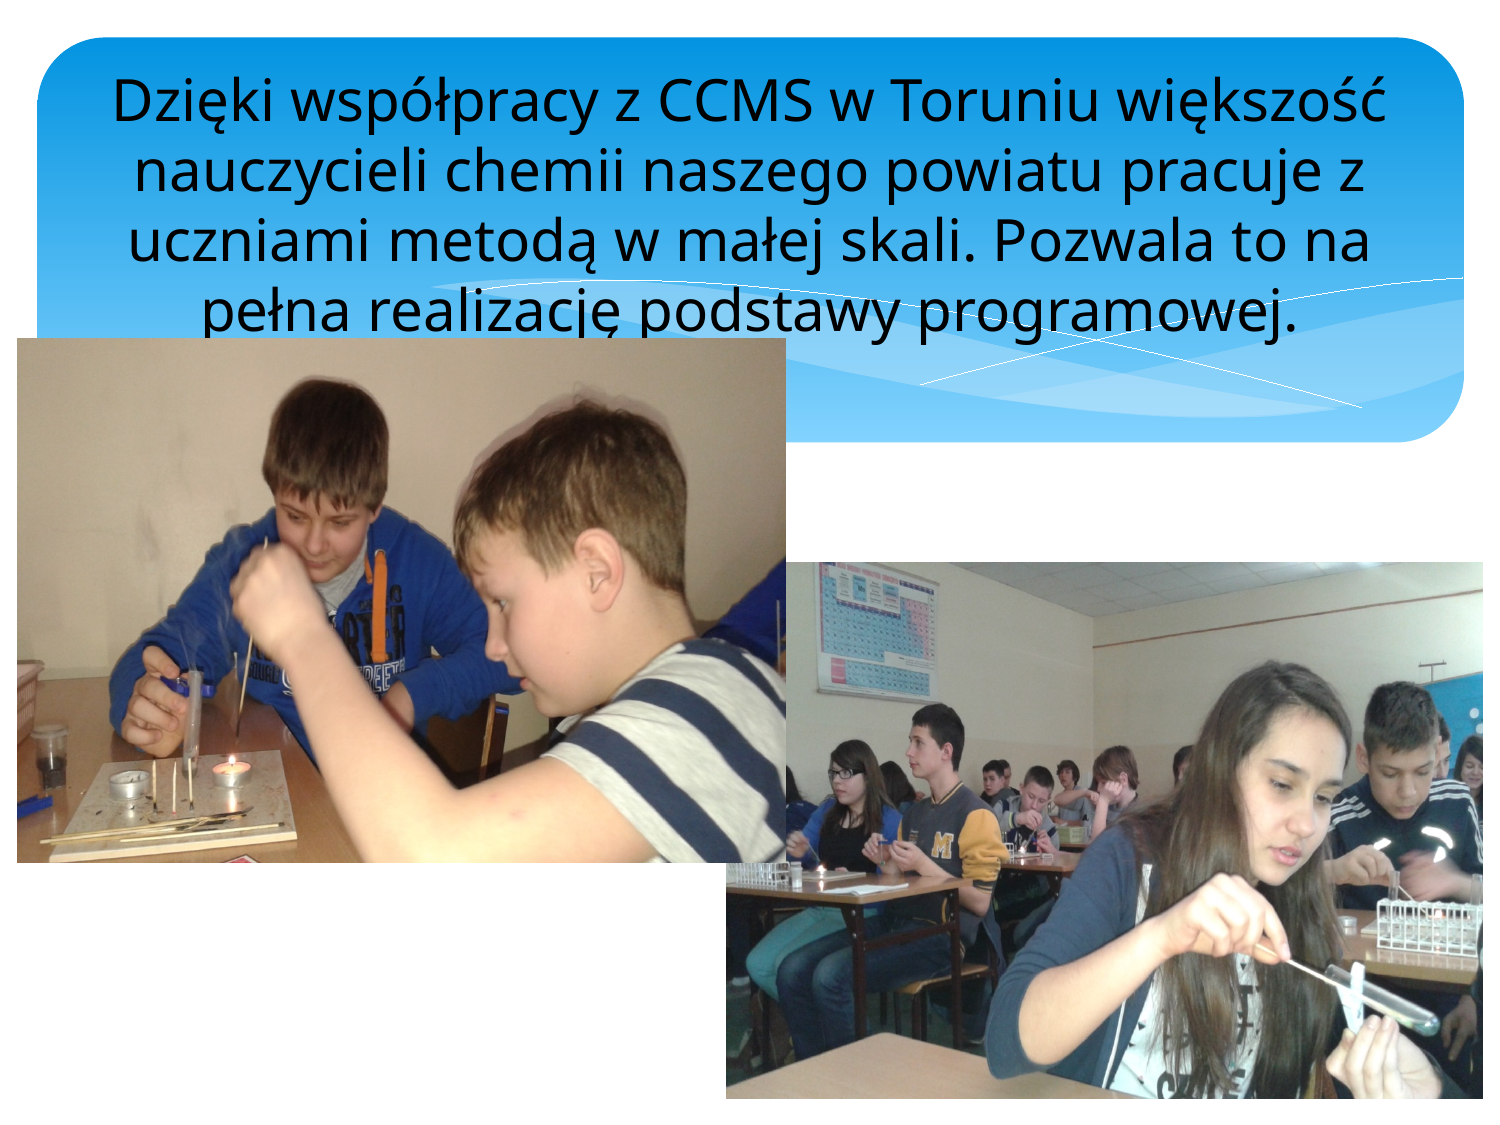

# Dzięki współpracy z CCMS w Toruniu większość nauczycieli chemii naszego powiatu pracuje z uczniami metodą w małej skali. Pozwala to na pełna realizację podstawy programowej.